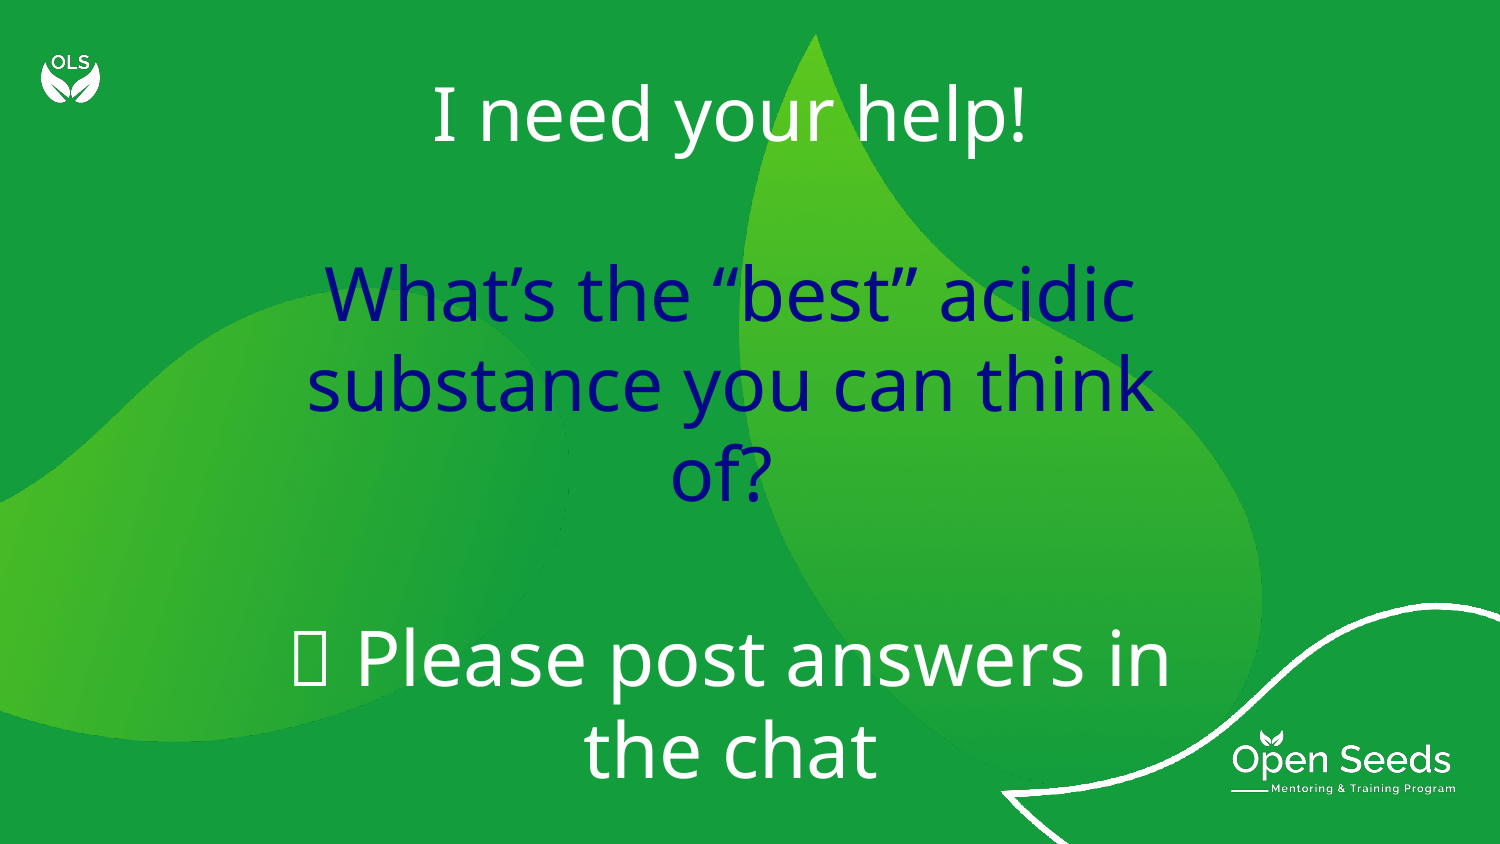

# I need your help!
What’s the “best” acidic substance you can think of?
💬 Please post answers in the chat
open seeds
mentoring & training program